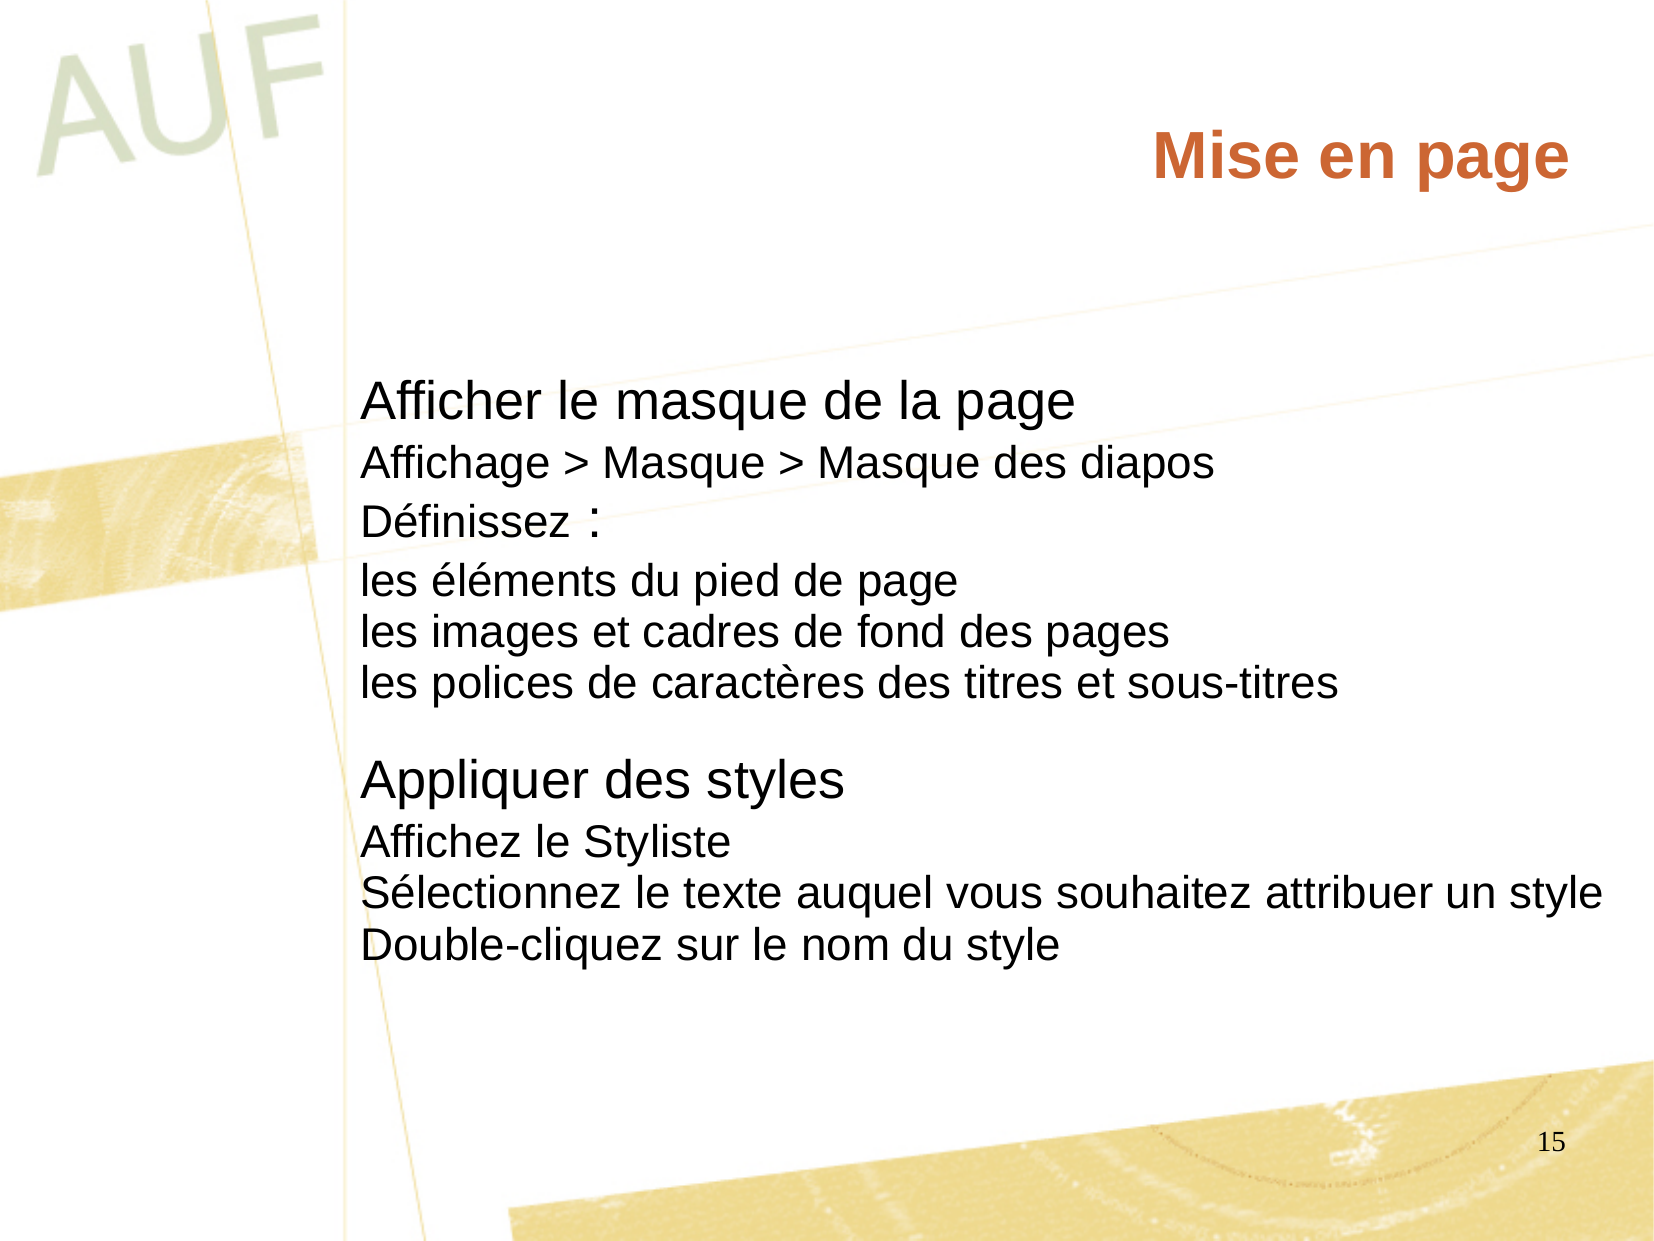

# Mise en page
Afficher le masque de la page
Affichage > Masque > Masque des diapos
Définissez :
les éléments du pied de page
les images et cadres de fond des pages
les polices de caractères des titres et sous-titres
Appliquer des styles
Affichez le Styliste
Sélectionnez le texte auquel vous souhaitez attribuer un style
Double-cliquez sur le nom du style
15